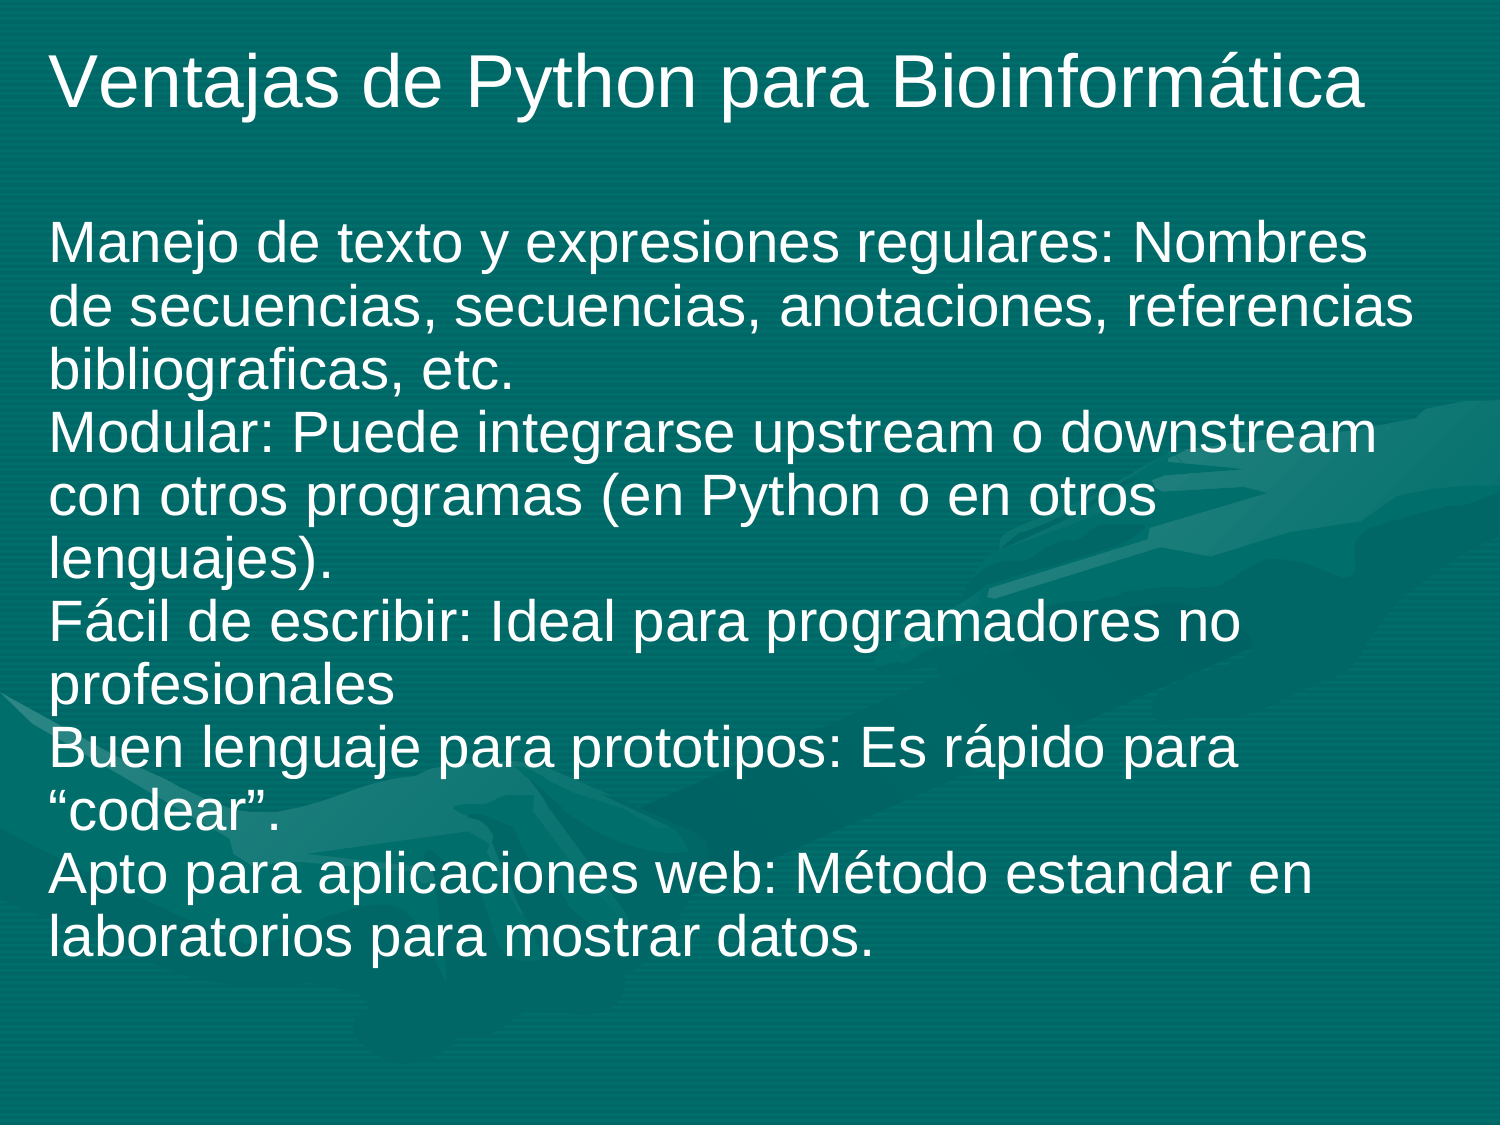

Ventajas de Python para Bioinformática
Manejo de texto y expresiones regulares: Nombres de secuencias, secuencias, anotaciones, referencias bibliograficas, etc.
Modular: Puede integrarse upstream o downstream con otros programas (en Python o en otros lenguajes).
Fácil de escribir: Ideal para programadores no profesionales
Buen lenguaje para prototipos: Es rápido para “codear”.
Apto para aplicaciones web: Método estandar en laboratorios para mostrar datos.